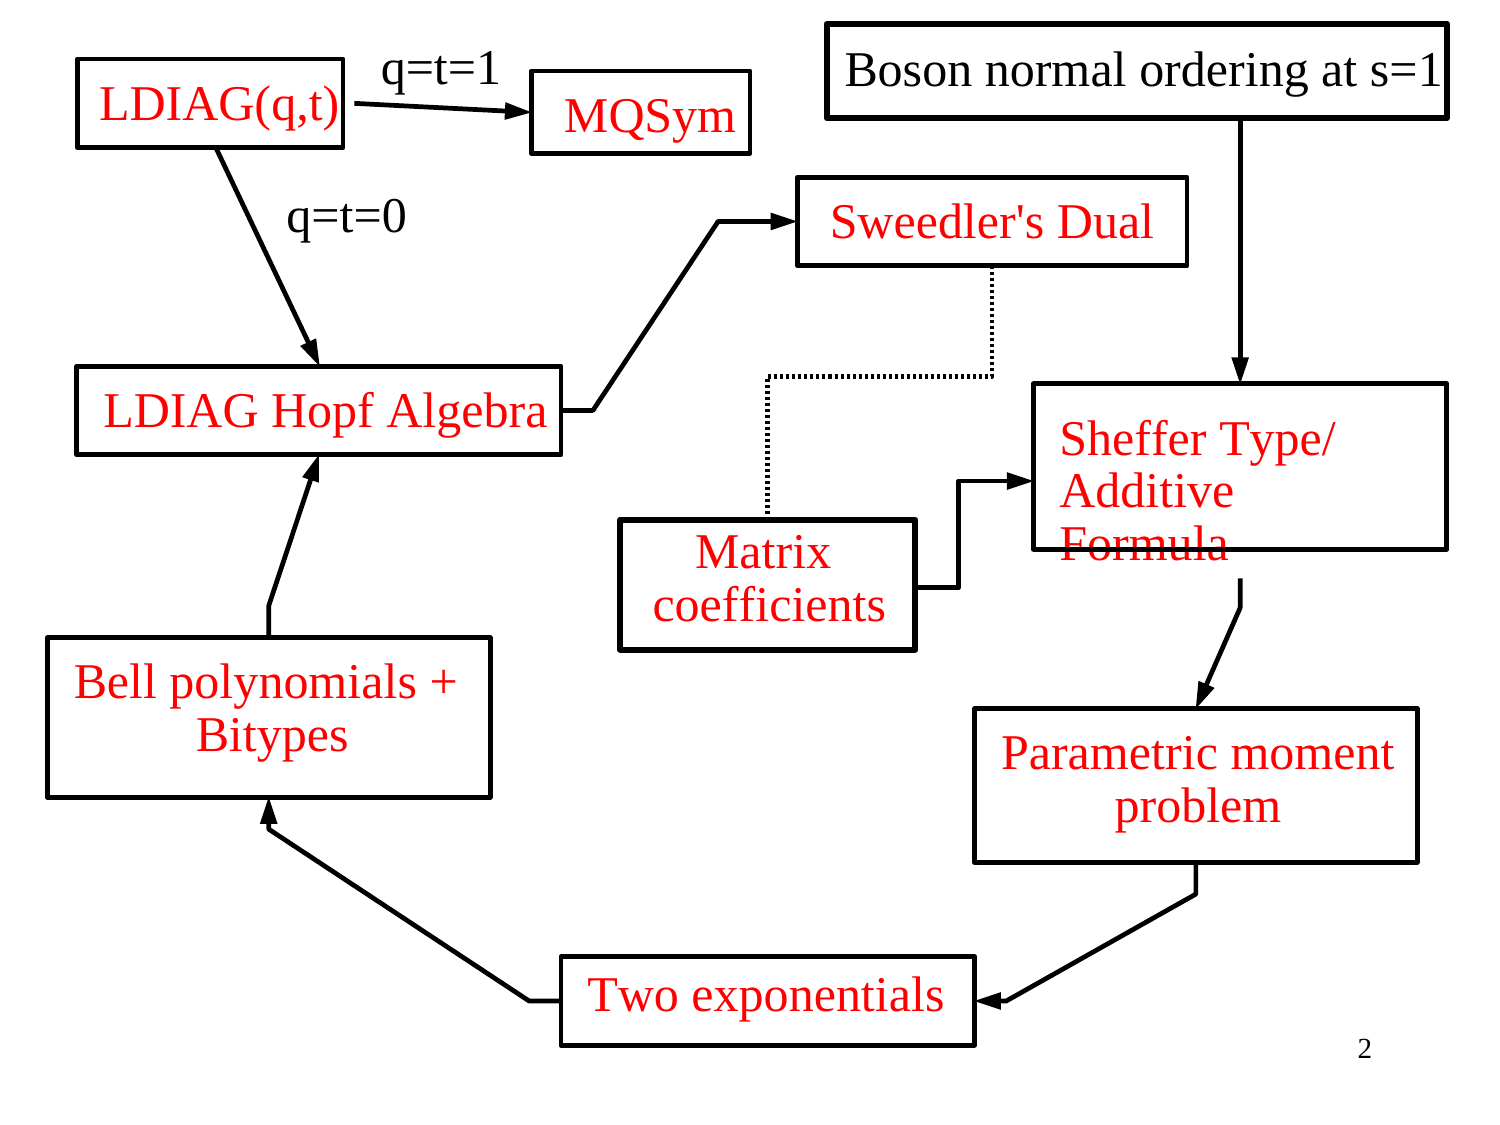

Boson normal ordering at s=1
q=t=1
LDIAG(q,t)
MQSym
Sweedler's Dual
q=t=0
LDIAG Hopf Algebra
Sheffer Type/
Additive Formula
Matrix
coefficients
Bell polynomials +
Bitypes
Parametric moment
problem
Two exponentials
2